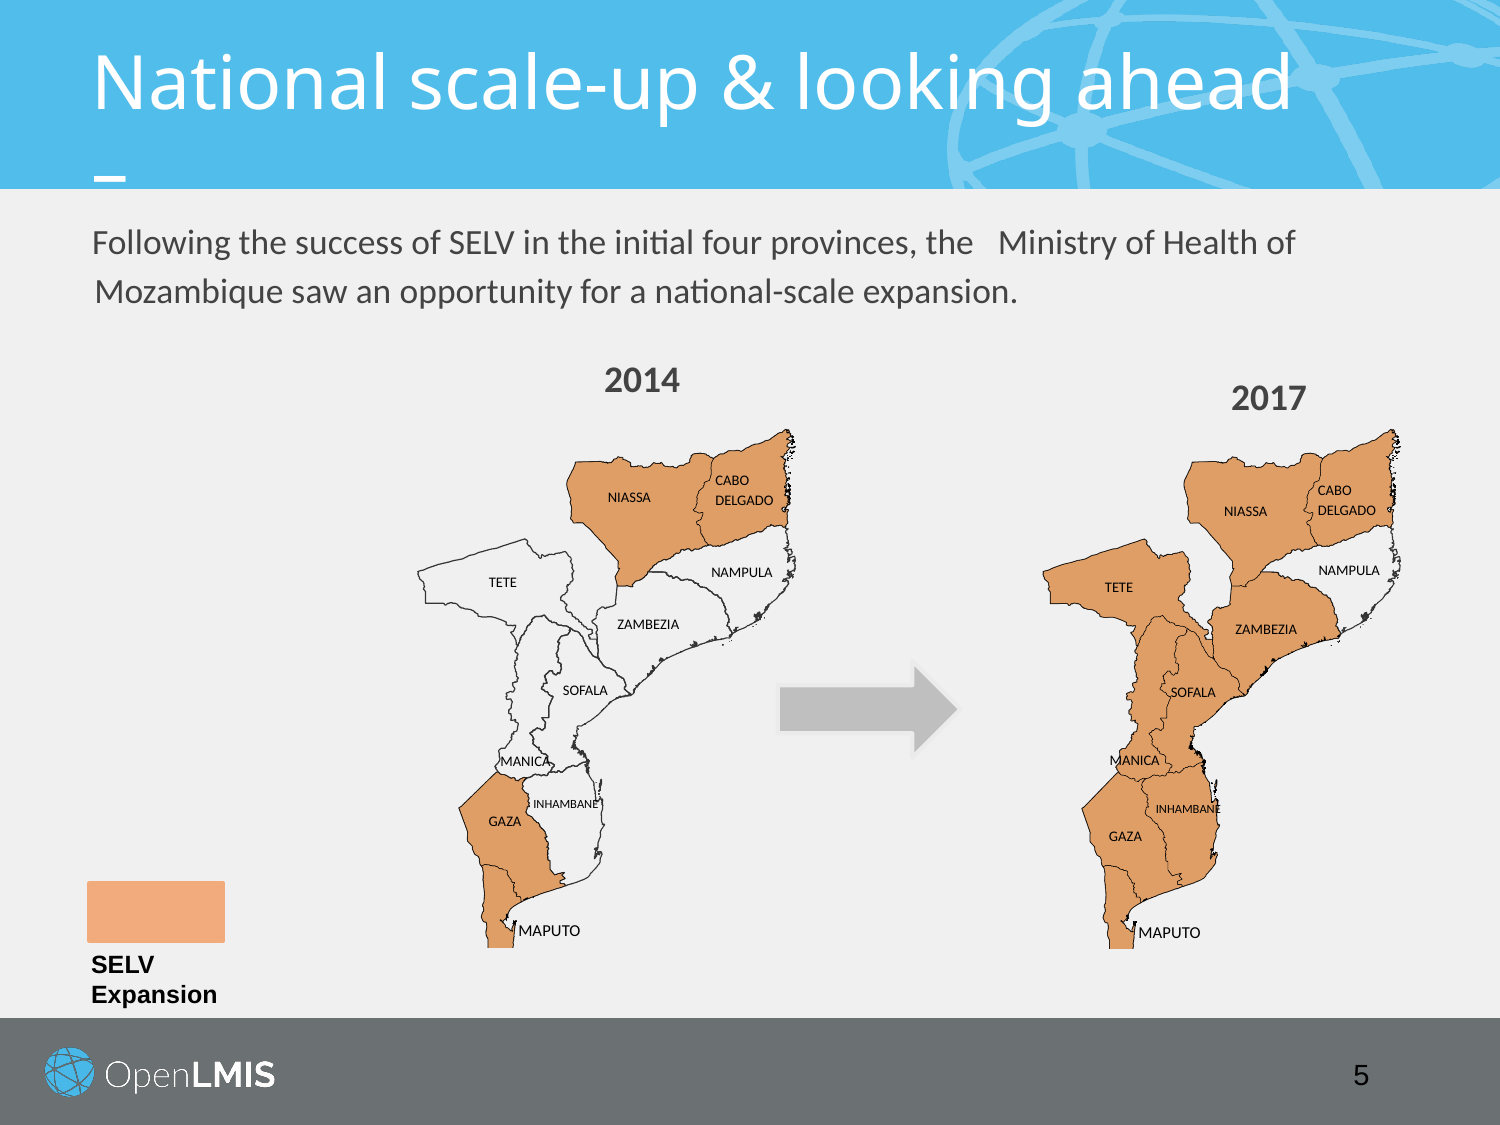

# National scale-up & looking ahead –
 Following the success of SELV in the initial four provinces, the Ministry of Health of Mozambique saw an opportunity for a national-scale expansion.
 2014
 2017
CABO
DELGADO
CABO
DELGADO
NIASSA
NAMPULA
TETE
ZAMBEZIA
SOFALA
MANICA
GAZA
MAPUTO
NIASSA
NAMPULA
TETE
ZAMBEZIA
SOFALA
MANICA
INHAMBANE
INHAMBANE
GAZA
MAPUTO
SELV Expansion